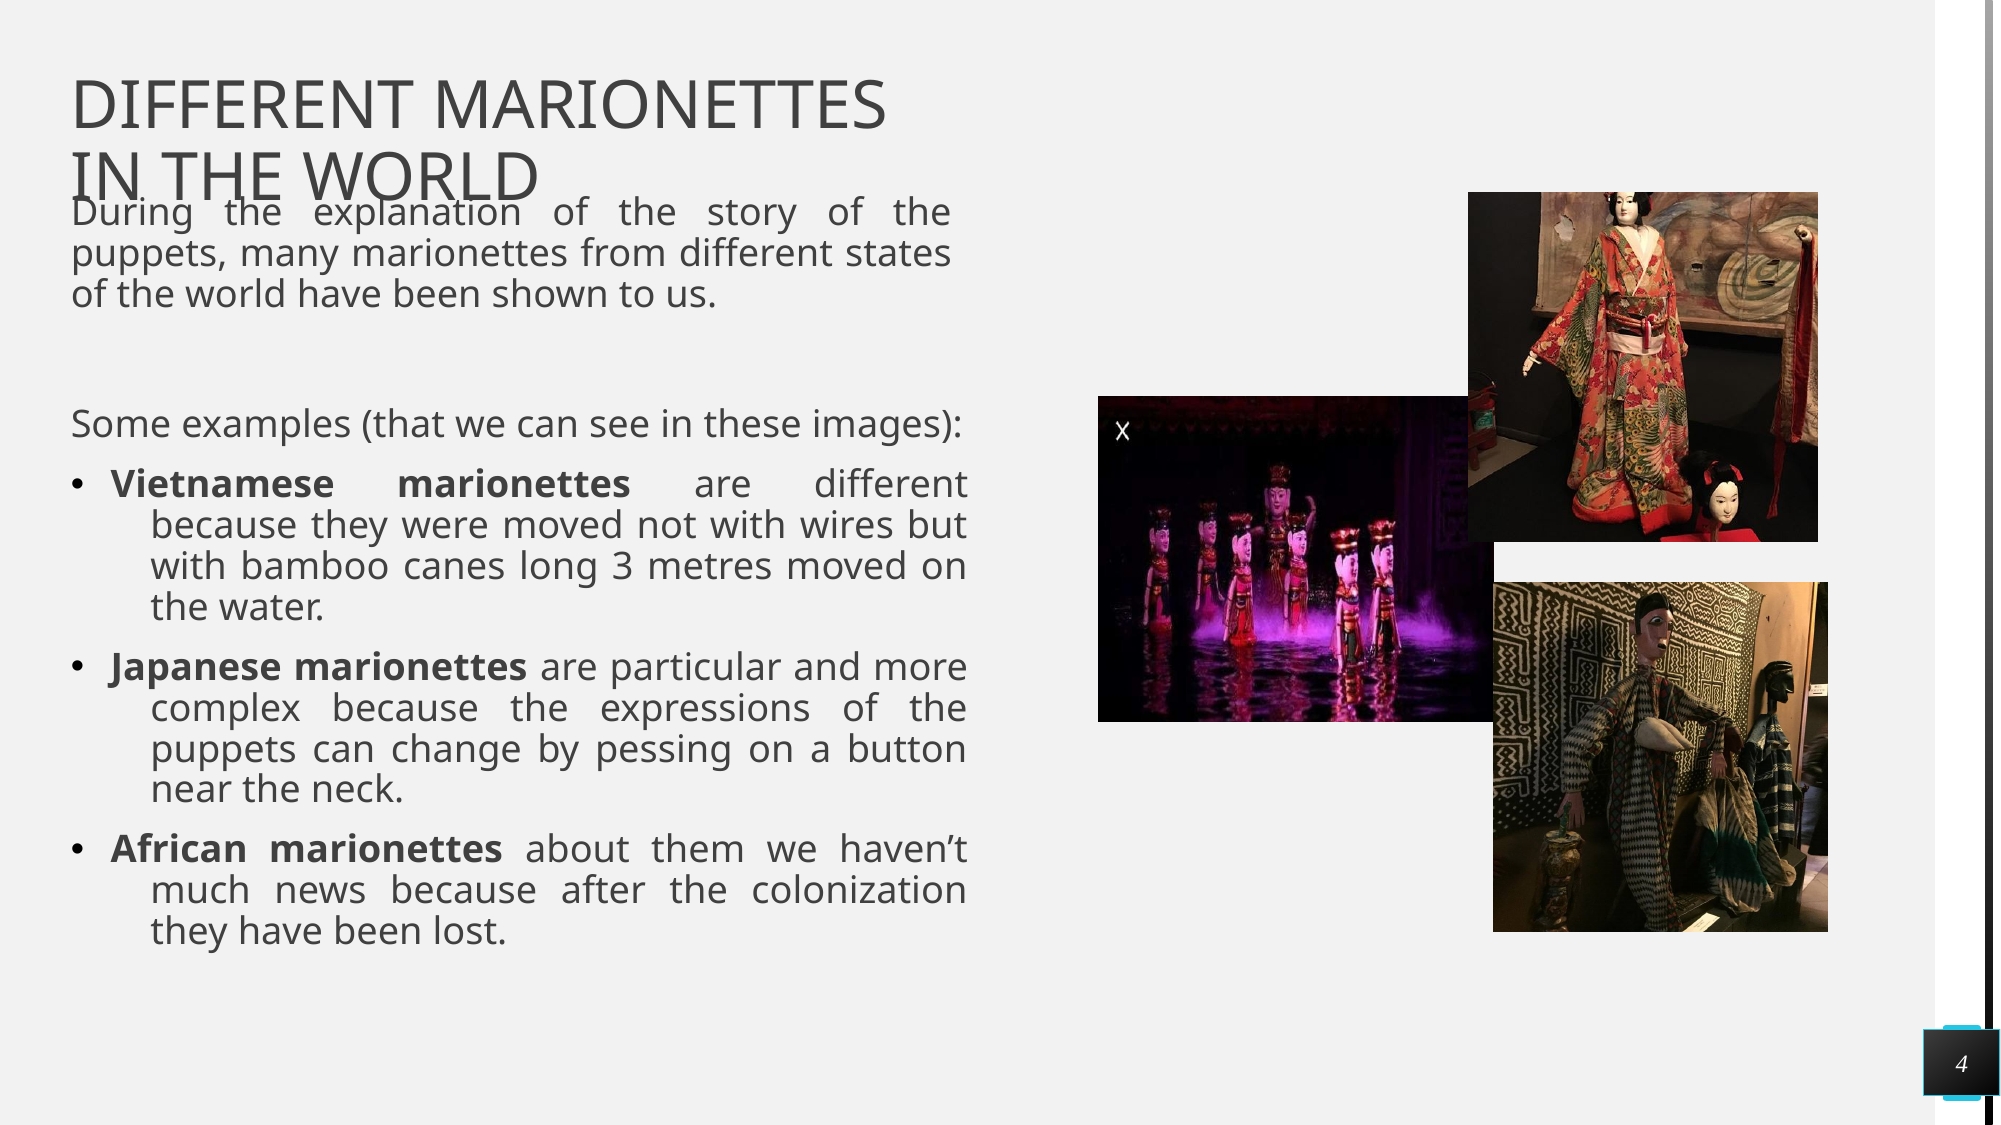

# DIFFERENT MARIONETTES IN THE WORLD
During the explanation of the story of the puppets, many marionettes from different states of the world have been shown to us.
Some examples (that we can see in these images):
Vietnamese marionettes are different because they were moved not with wires but with bamboo canes long 3 metres moved on the water.
Japanese marionettes are particular and more complex because the expressions of the puppets can change by pessing on a button near the neck.
African marionettes about them we haven’t much news because after the colonization they have been lost.